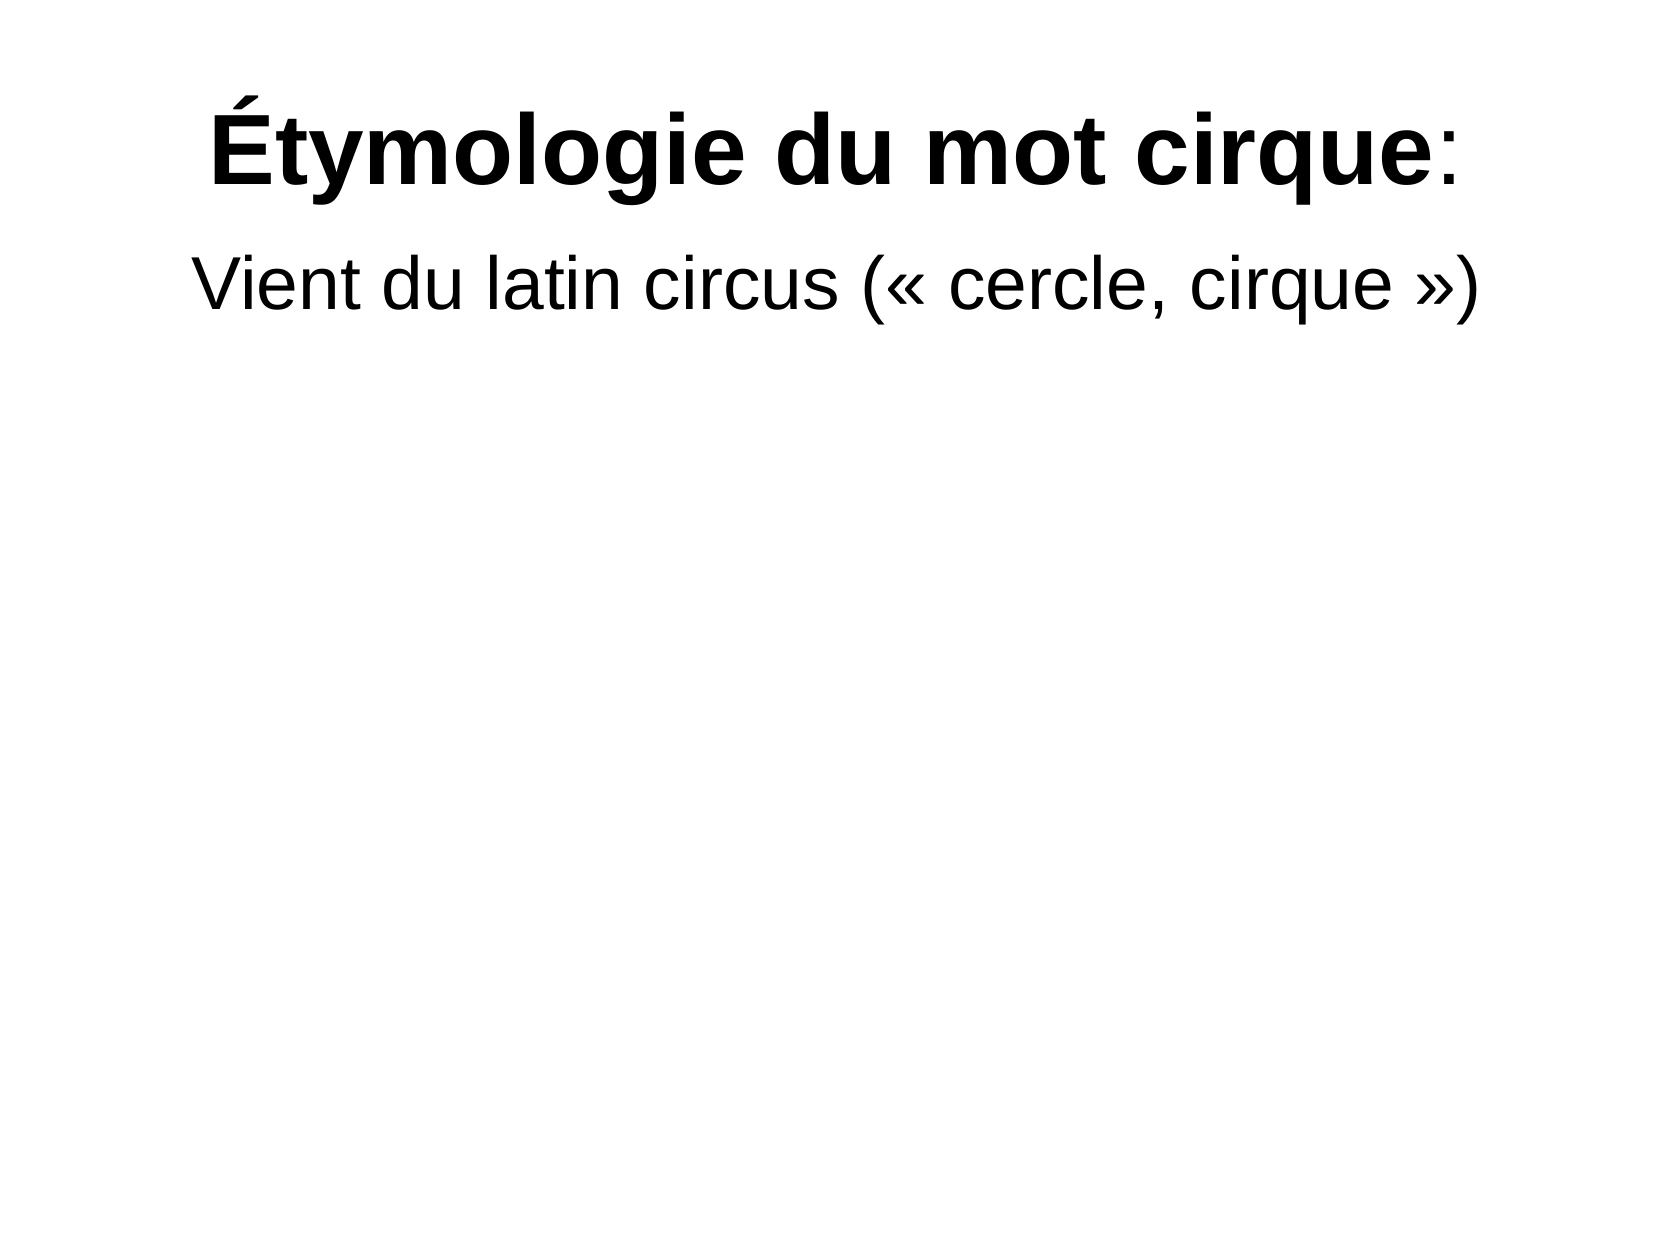

Étymologie du mot cirque:
Vient du latin circus (« cercle, cirque »)